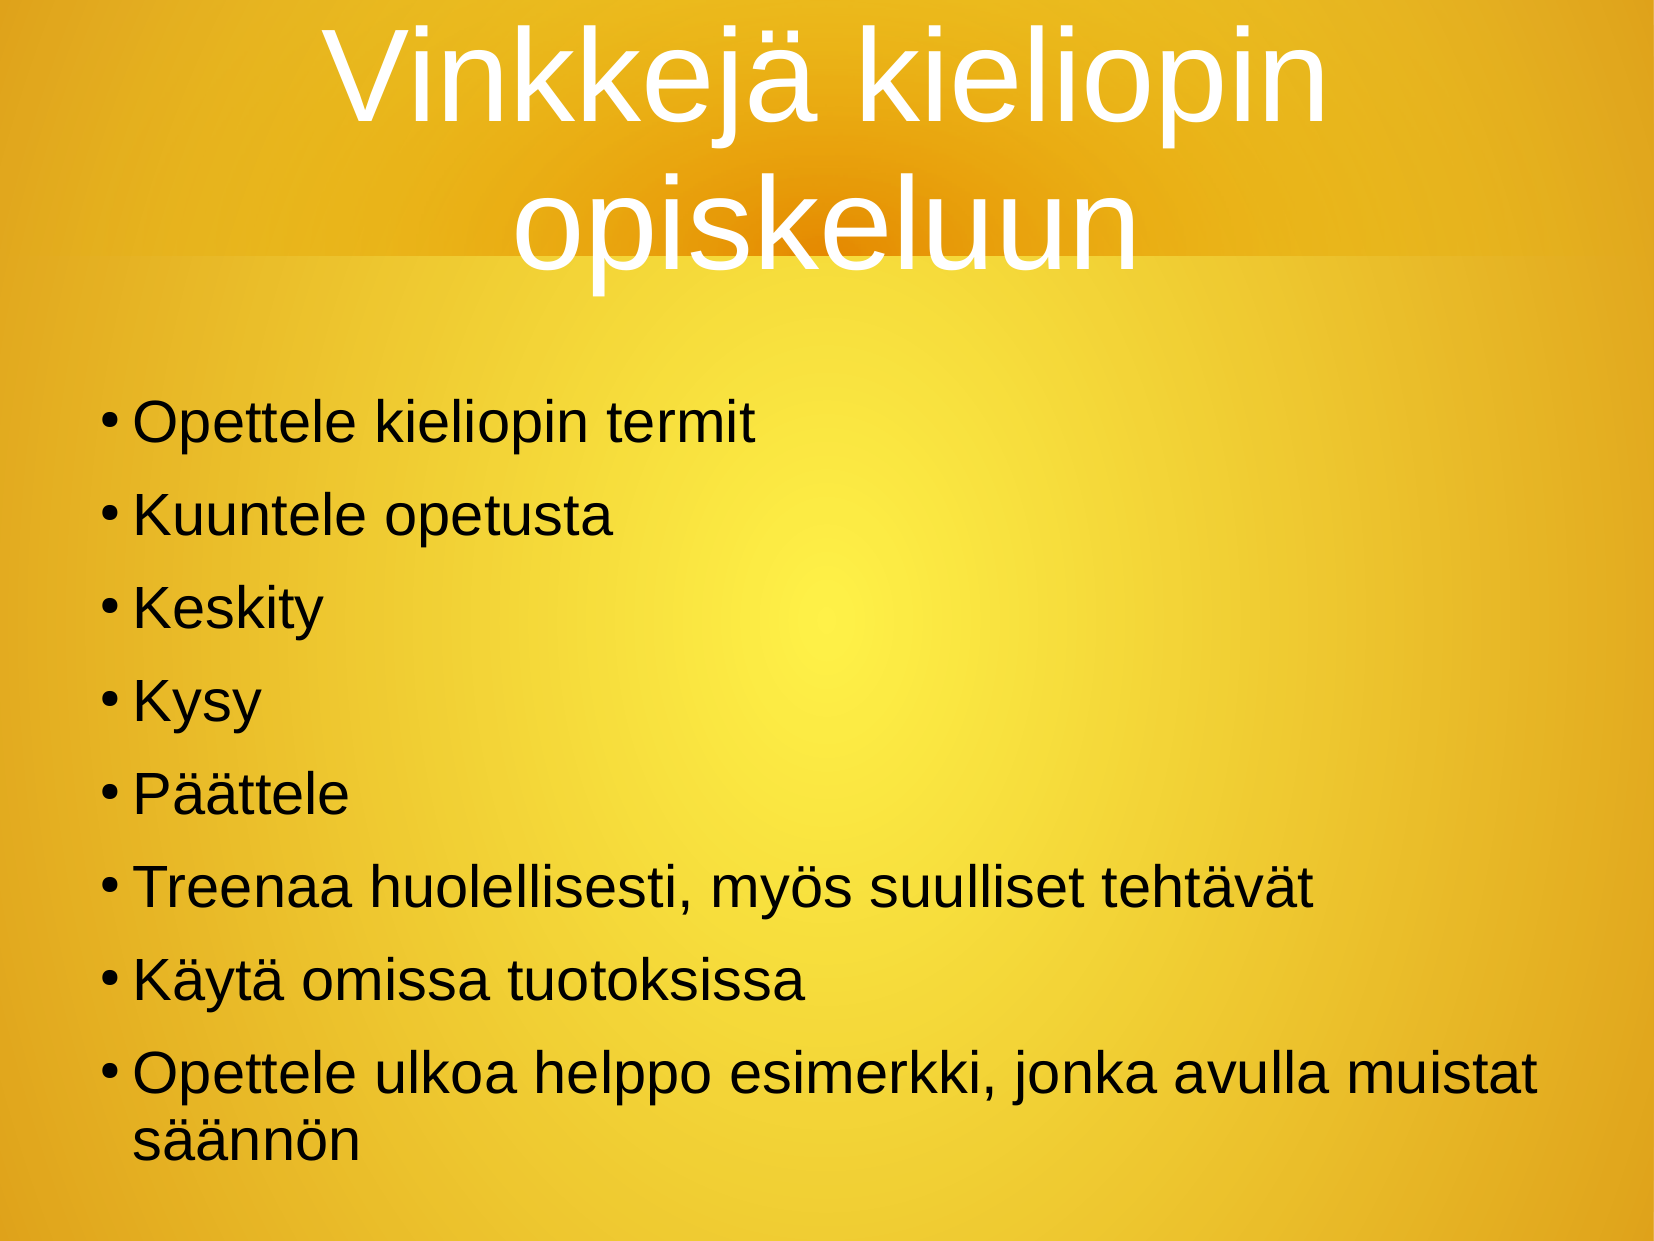

# Vinkkejä kieliopin opiskeluun
Opettele kieliopin termit
Kuuntele opetusta
Keskity
Kysy
Päättele
Treenaa huolellisesti, myös suulliset tehtävät
Käytä omissa tuotoksissa
Opettele ulkoa helppo esimerkki, jonka avulla muistat säännön